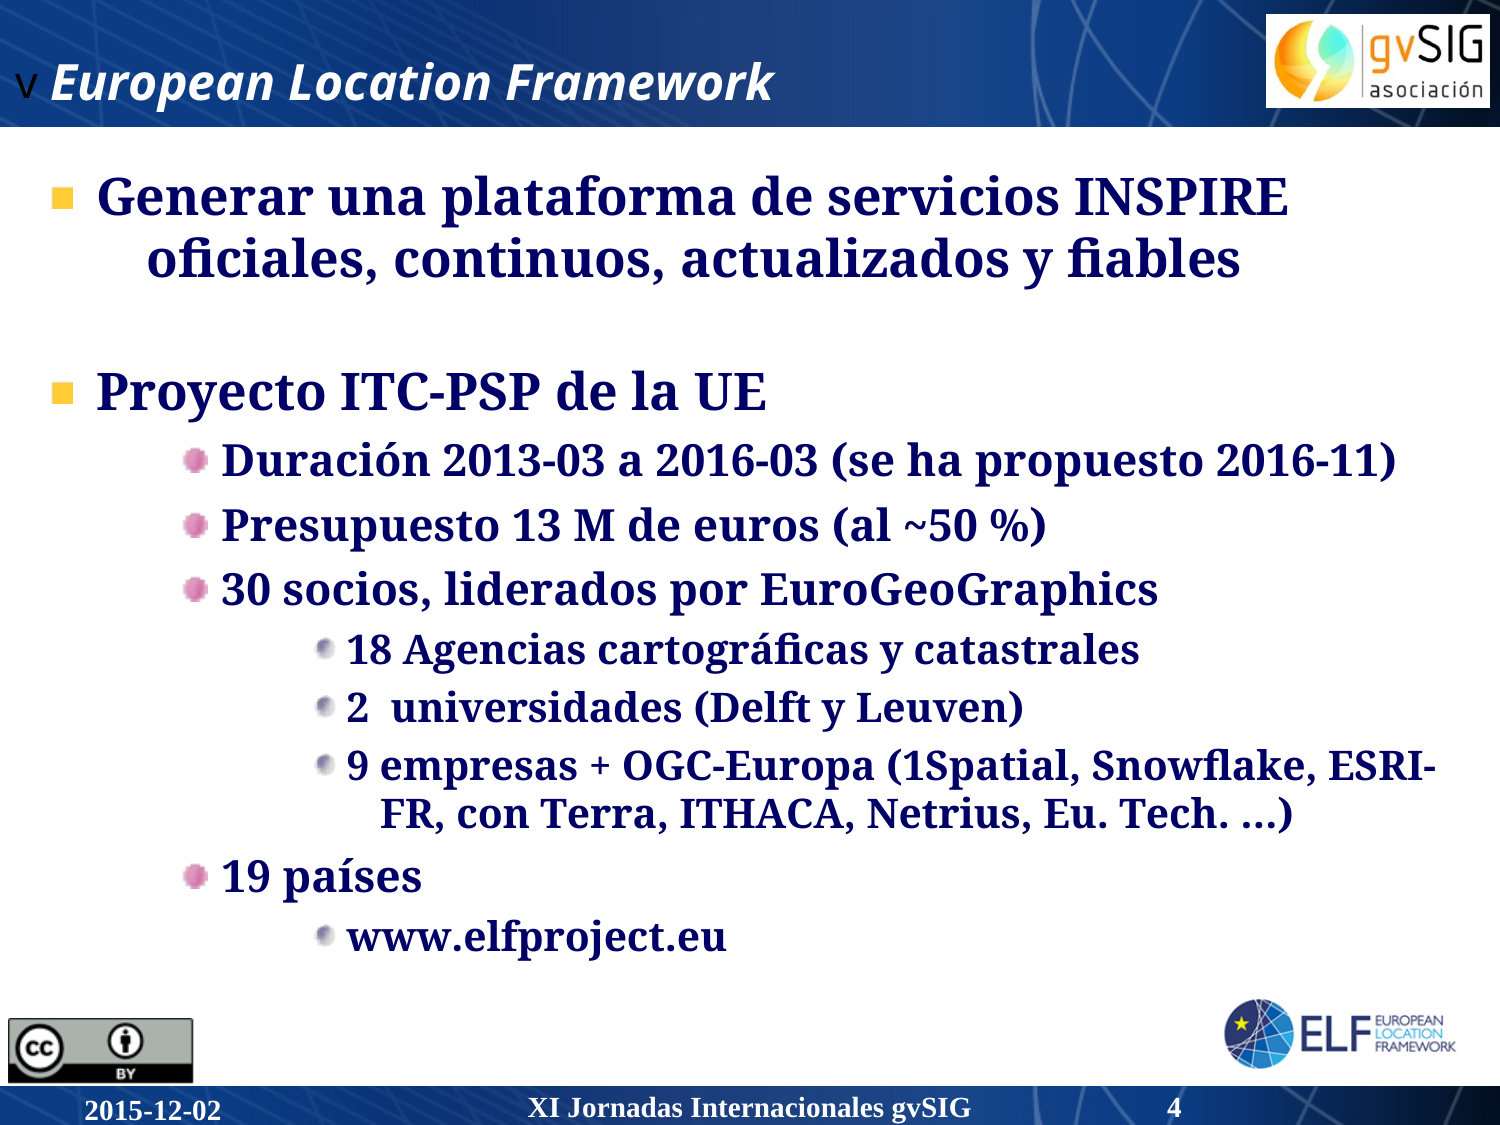

# European Location Framework
Generar una plataforma de servicios INSPIRE oficiales, continuos, actualizados y fiables
Proyecto ITC-PSP de la UE
Duración 2013-03 a 2016-03 (se ha propuesto 2016-11)
Presupuesto 13 M de euros (al ~50 %)
30 socios, liderados por EuroGeoGraphics
18 Agencias cartográficas y catastrales
2 universidades (Delft y Leuven)
9 empresas + OGC-Europa (1Spatial, Snowflake, ESRI-FR, con Terra, ITHACA, Netrius, Eu. Tech. …)
19 países
www.elfproject.eu